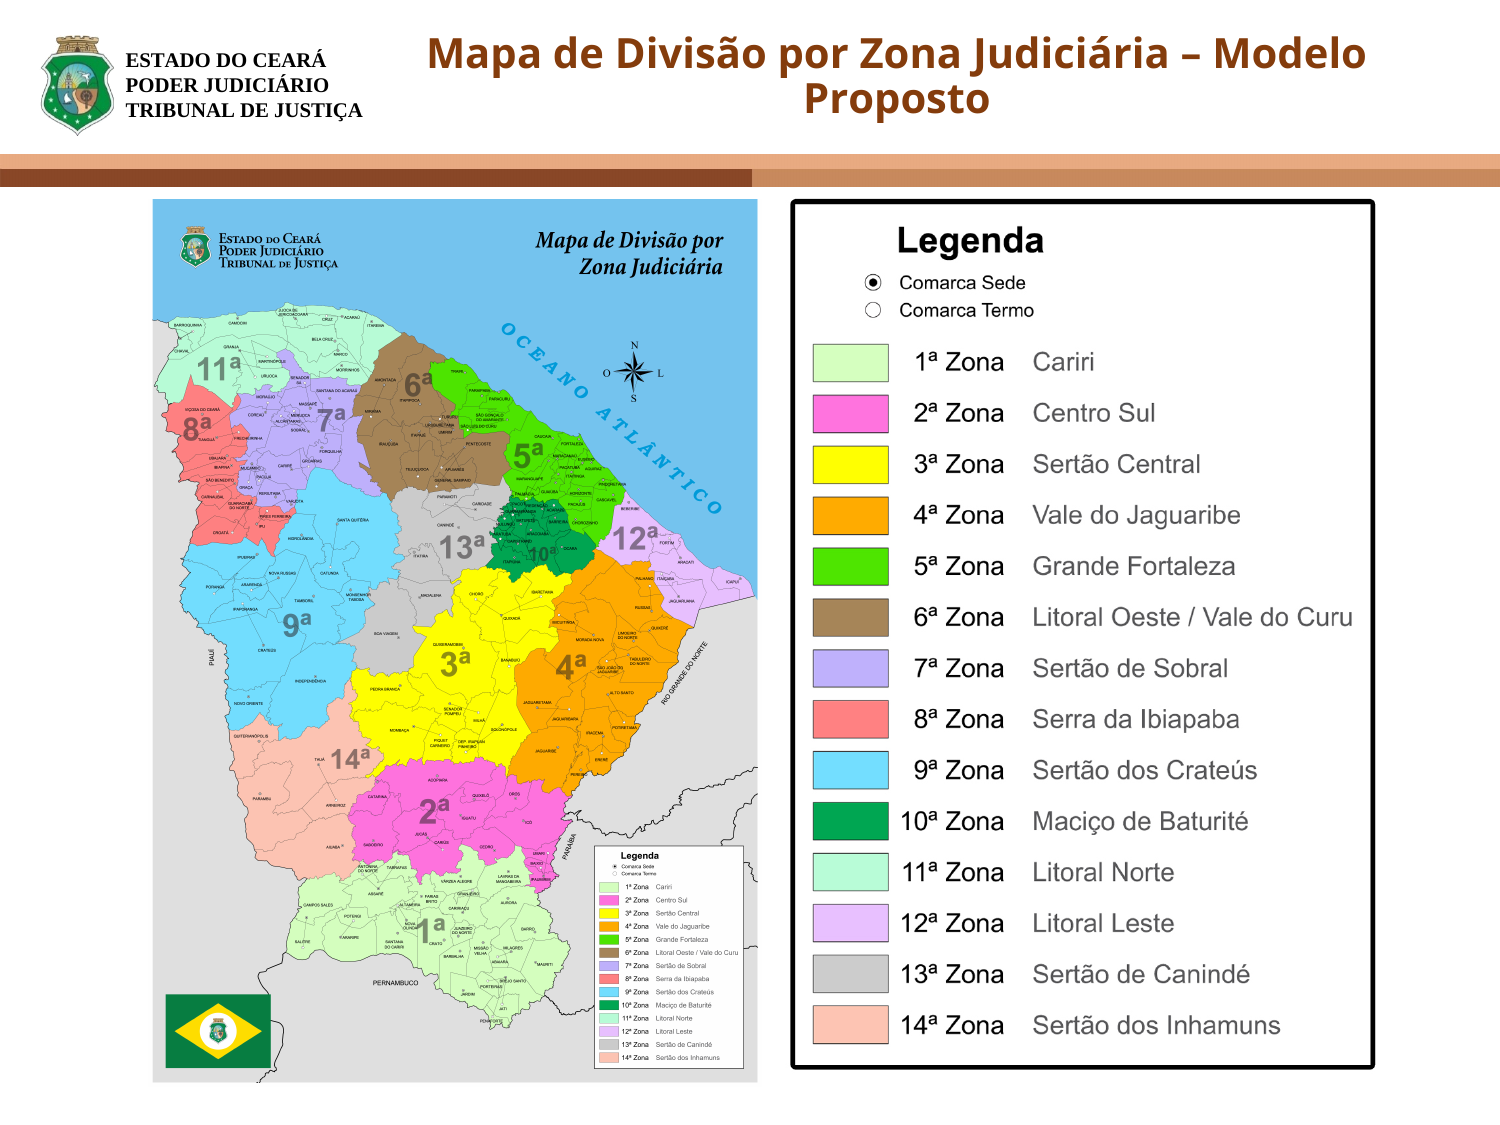

# Mapa de Divisão por Zona Judiciária – Modelo Proposto